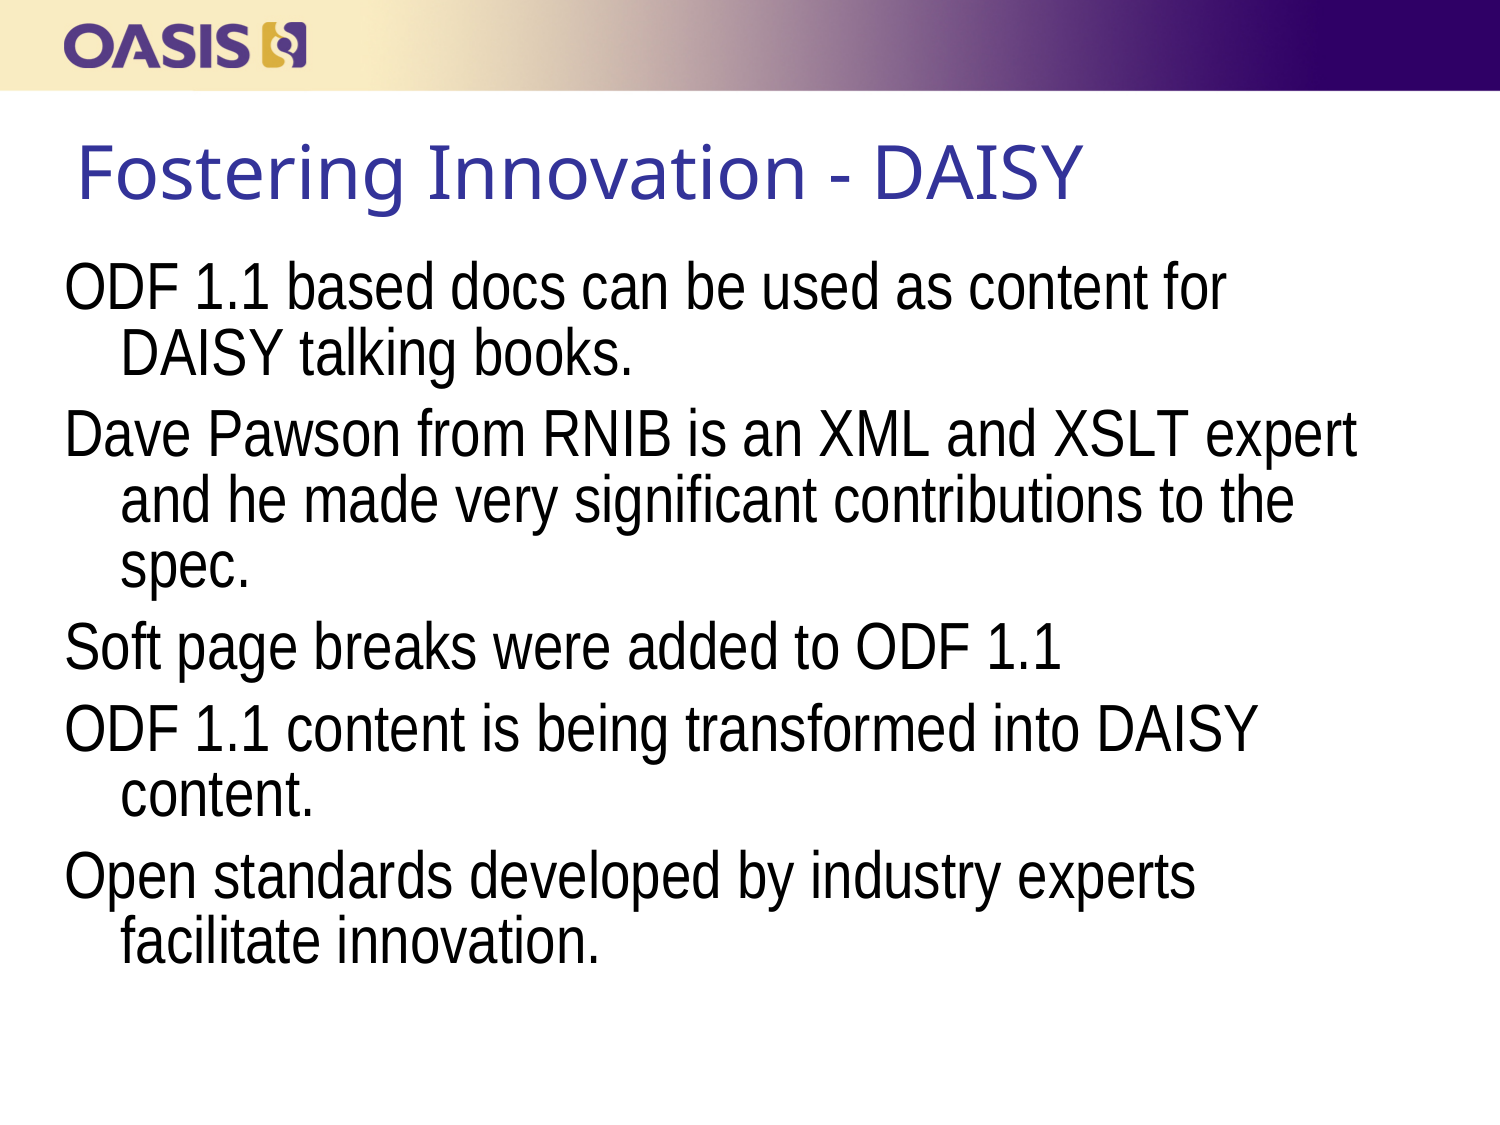

# Fostering Innovation - DAISY
ODF 1.1 based docs can be used as content for DAISY talking books.
Dave Pawson from RNIB is an XML and XSLT expert and he made very significant contributions to the spec.
Soft page breaks were added to ODF 1.1
ODF 1.1 content is being transformed into DAISY content.
Open standards developed by industry experts facilitate innovation.